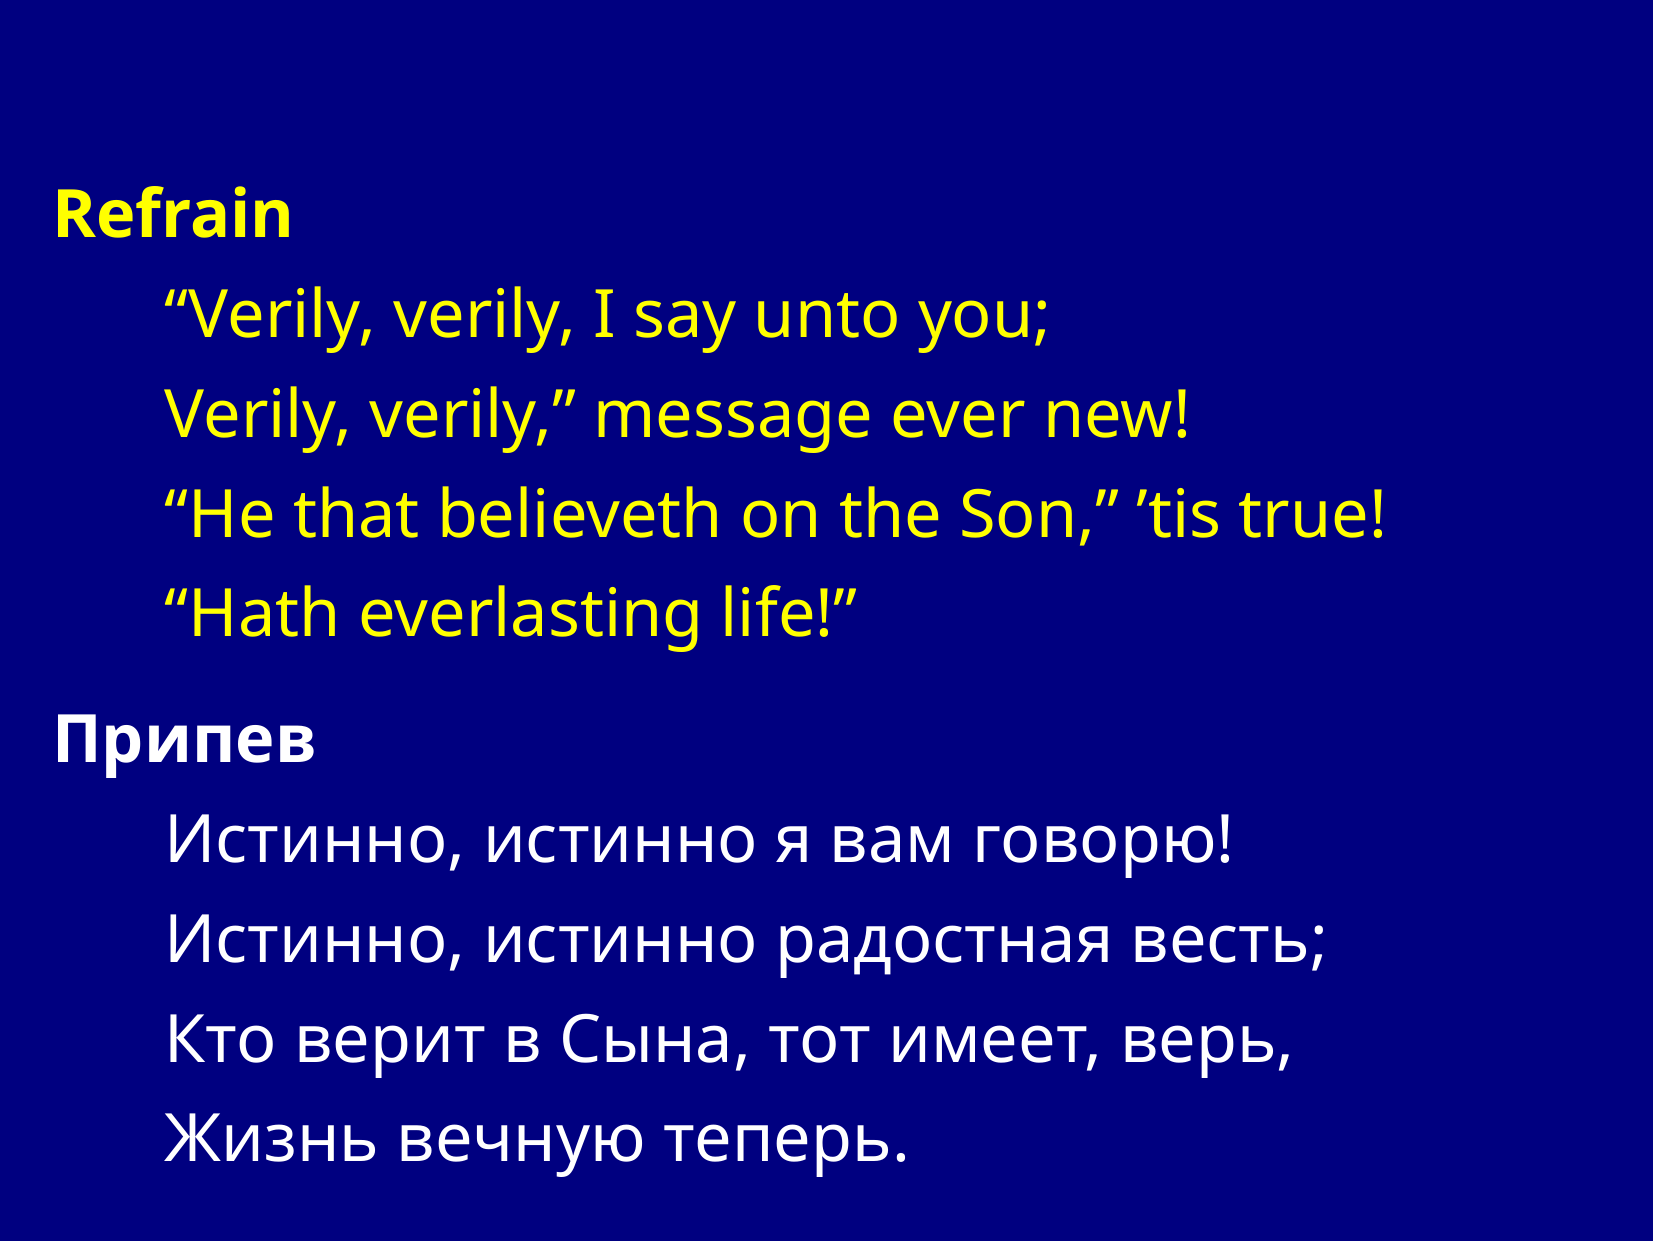

Refrain
	“Verily, verily, I say unto you;
	Verily, verily,” message ever new!
	“He that believeth on the Son,” ’tis true!
	“Hath everlasting life!”
Припев
	Истинно, истинно я вам говорю!
	Истинно, истинно радостная весть;
	Кто верит в Сына, тот имеет, верь,
	Жизнь вечную теперь.